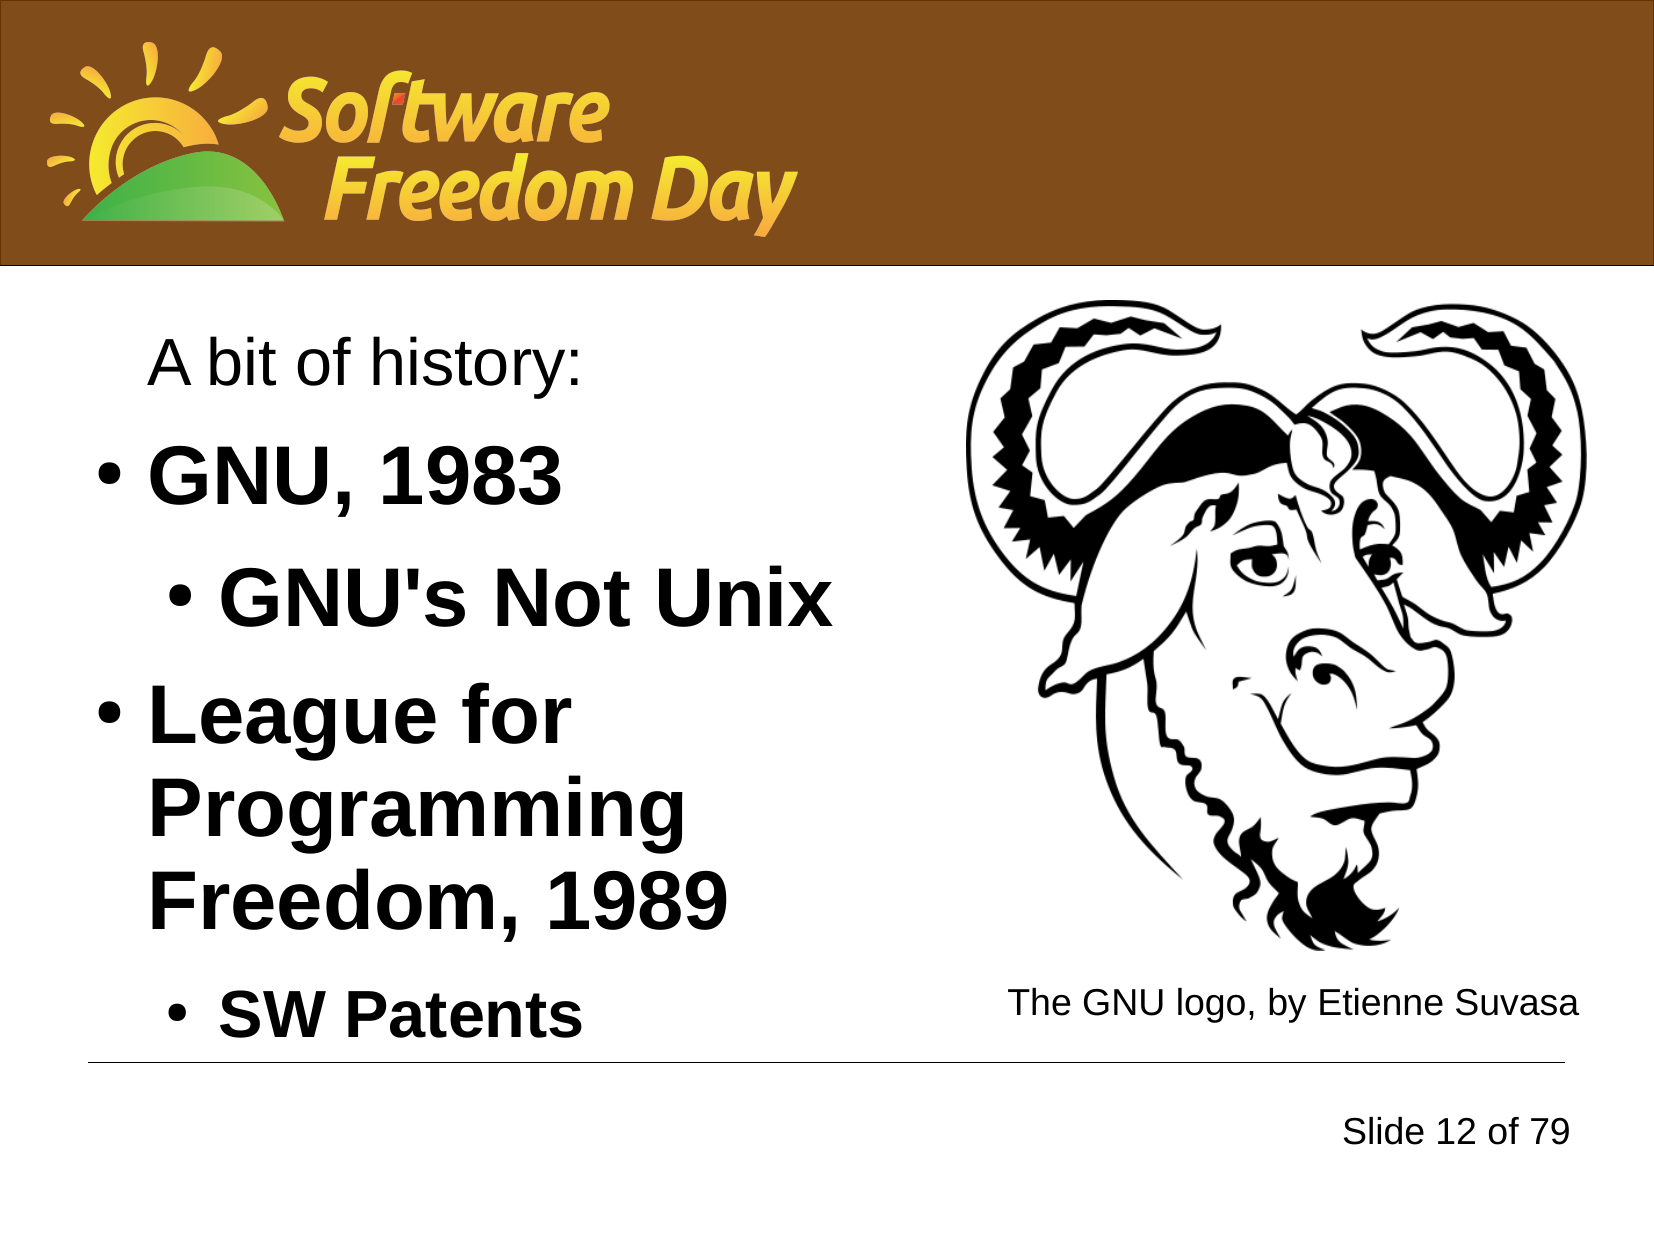

#
A bit of history:
GNU, 1983
GNU's Not Unix
League for Programming Freedom, 1989
SW Patents
The GNU logo, by Etienne Suvasa
12